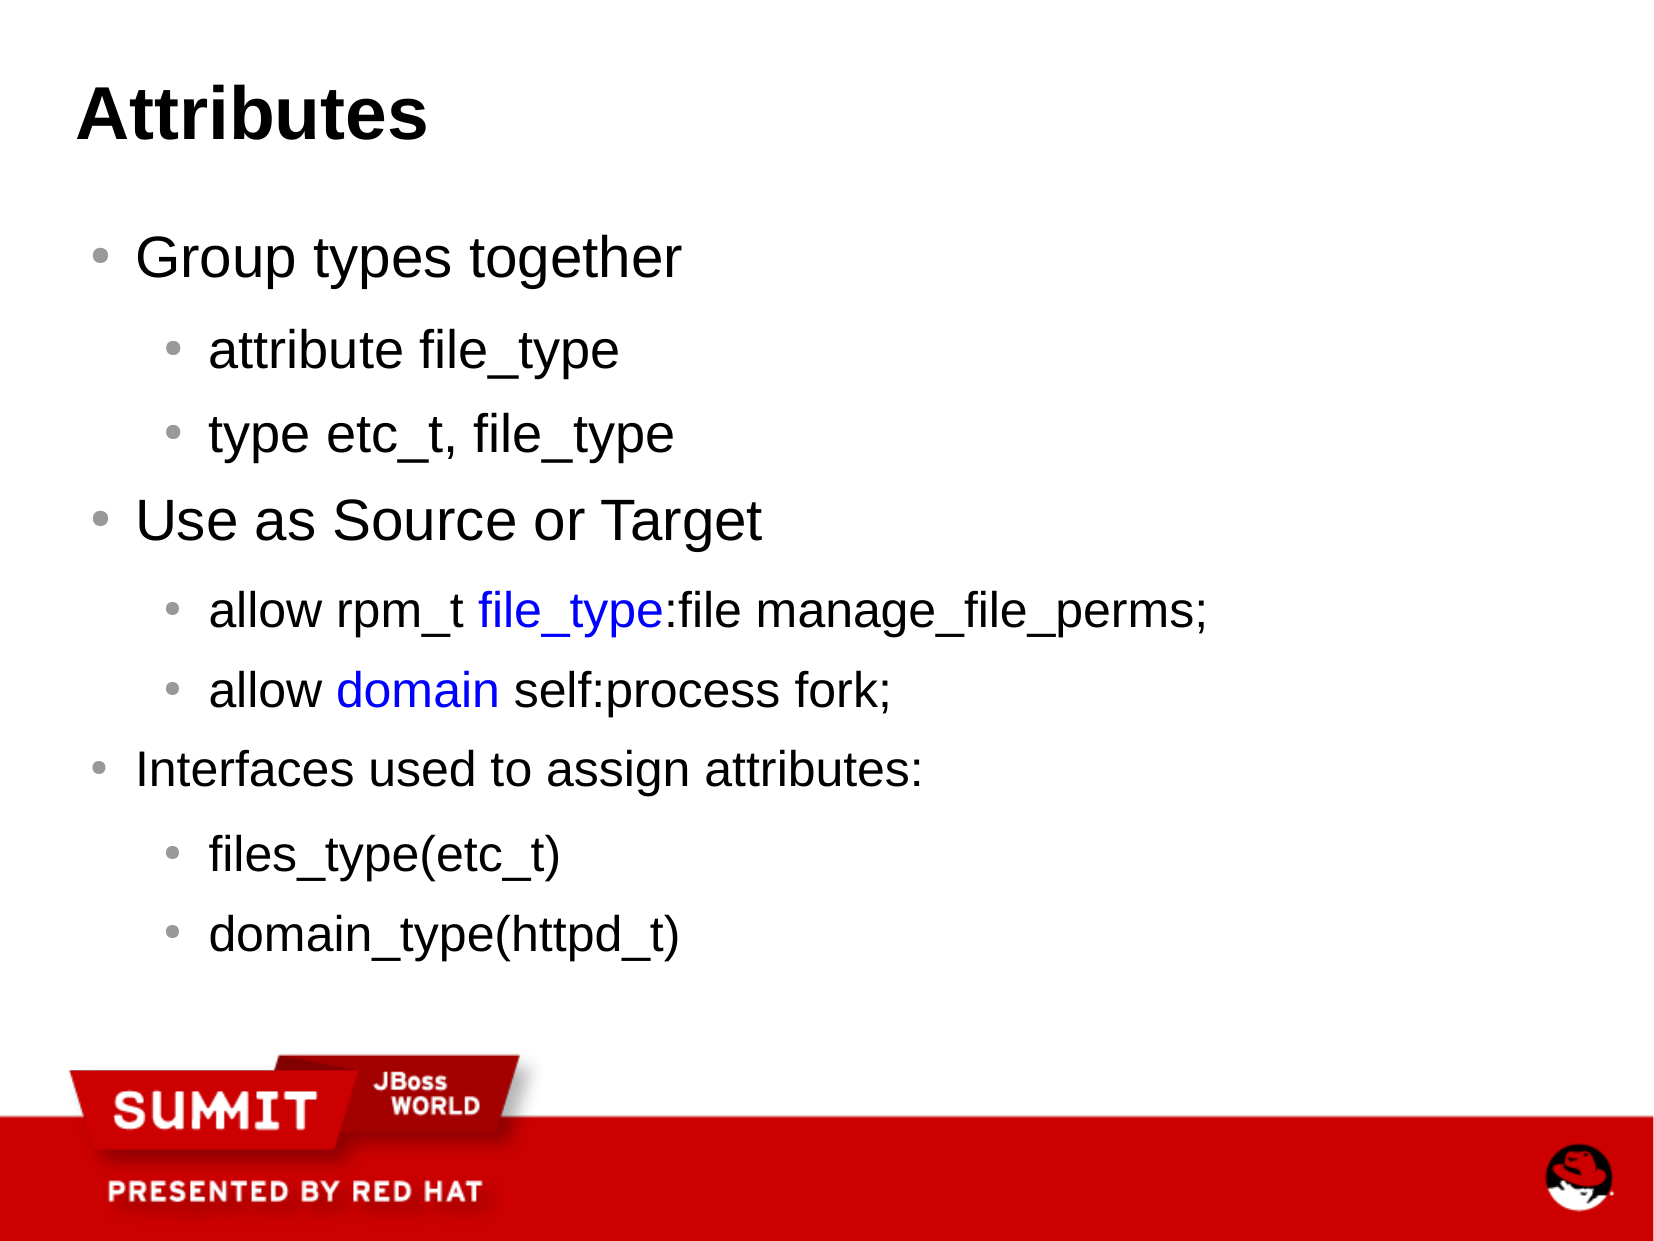

# Attributes
Group types together
attribute file_type
type etc_t, file_type
Use as Source or Target
allow rpm_t file_type:file manage_file_perms;
allow domain self:process fork;
Interfaces used to assign attributes:
files_type(etc_t)
domain_type(httpd_t)